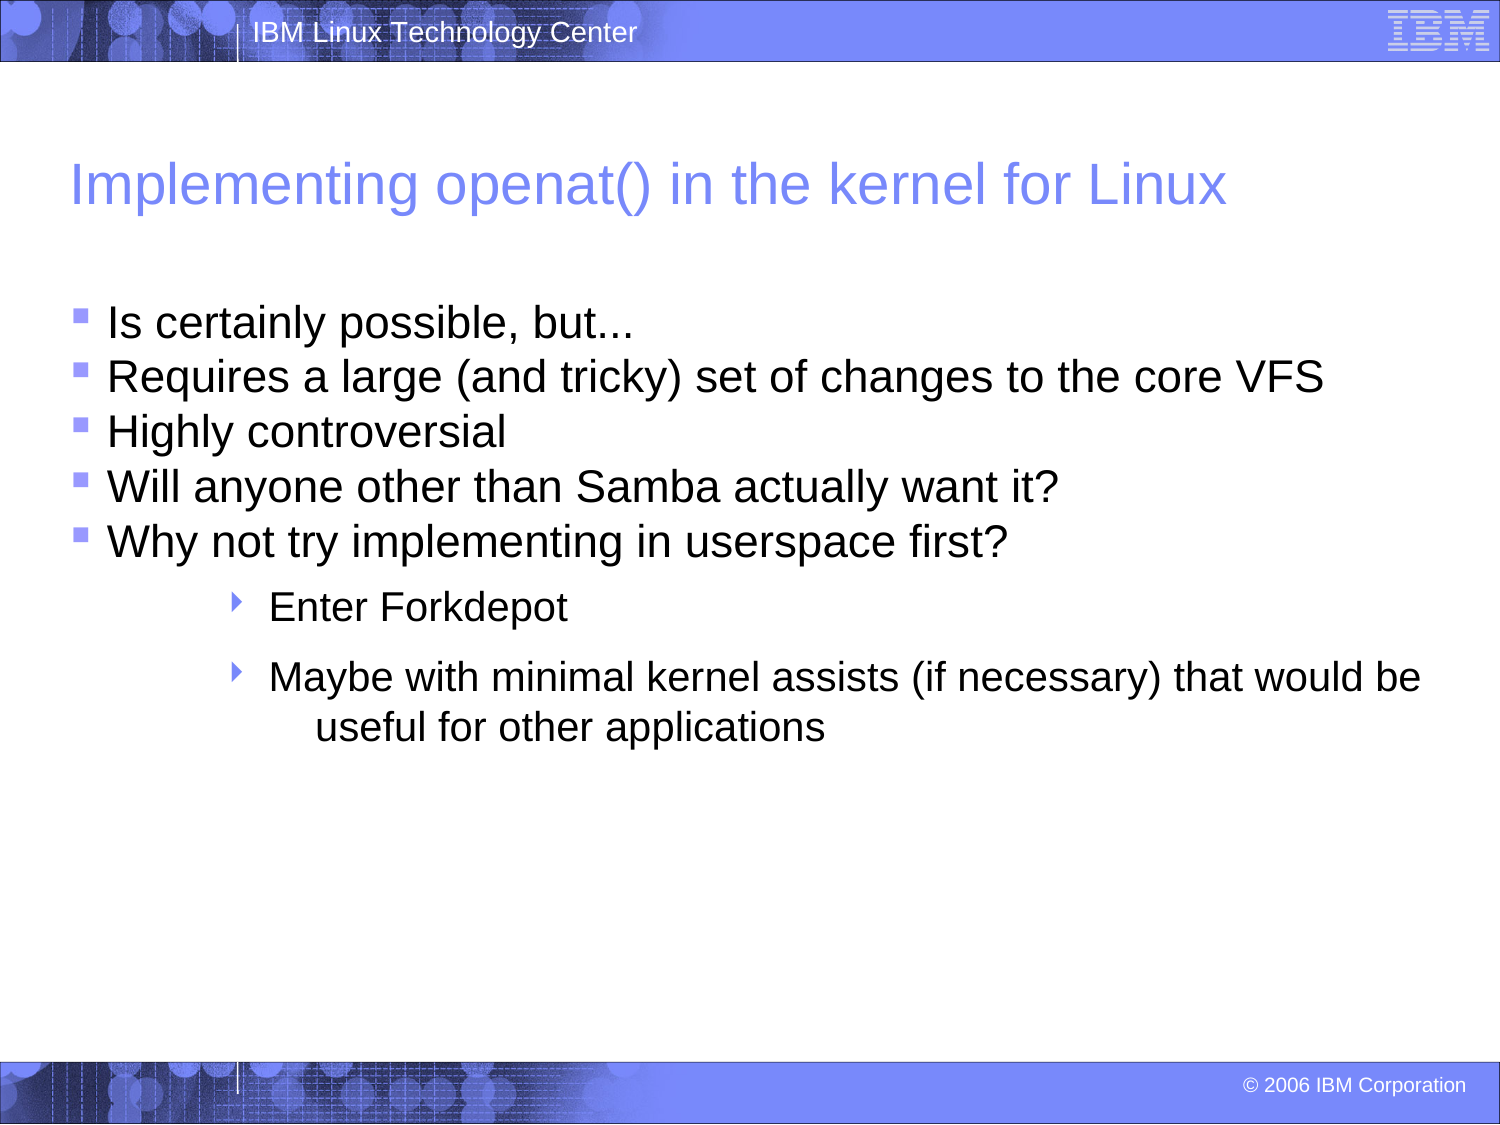

# Implementing openat() in the kernel for Linux
Is certainly possible, but...
Requires a large (and tricky) set of changes to the core VFS
Highly controversial
Will anyone other than Samba actually want it?
Why not try implementing in userspace first?
Enter Forkdepot
Maybe with minimal kernel assists (if necessary) that would be useful for other applications